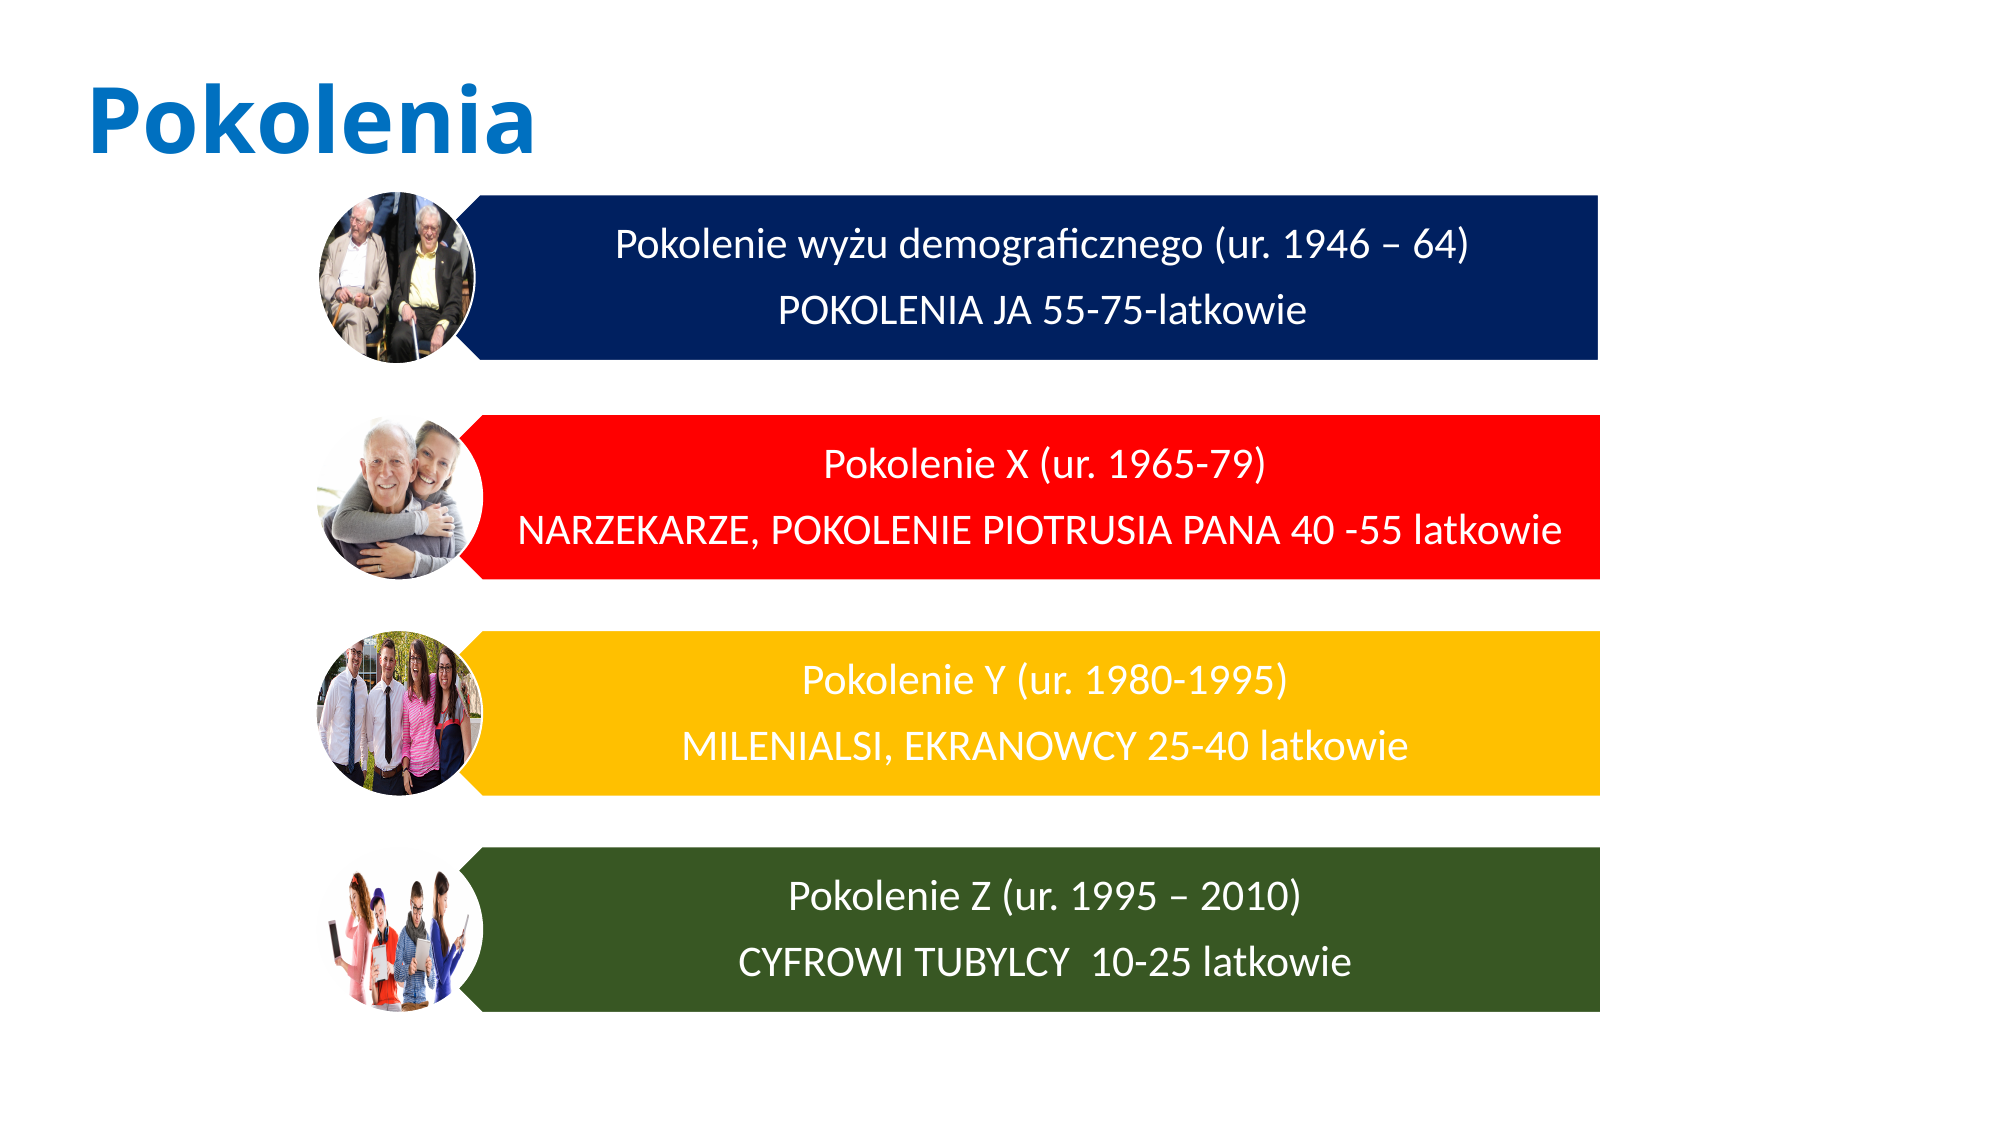

# Pokolenia
Pokolenie wyżu demograficznego (ur. 1946 – 64)
POKOLENIA JA 55-75-latkowie
Pokolenie X (ur. 1965-79)
NARZEKARZE, POKOLENIE PIOTRUSIA PANA 40 -55 latkowie
Pokolenie Y (ur. 1980-1995)
MILENIALSI, EKRANOWCY 25-40 latkowie
Pokolenie Z (ur. 1995 – 2010)
CYFROWI TUBYLCY 10-25 latkowie